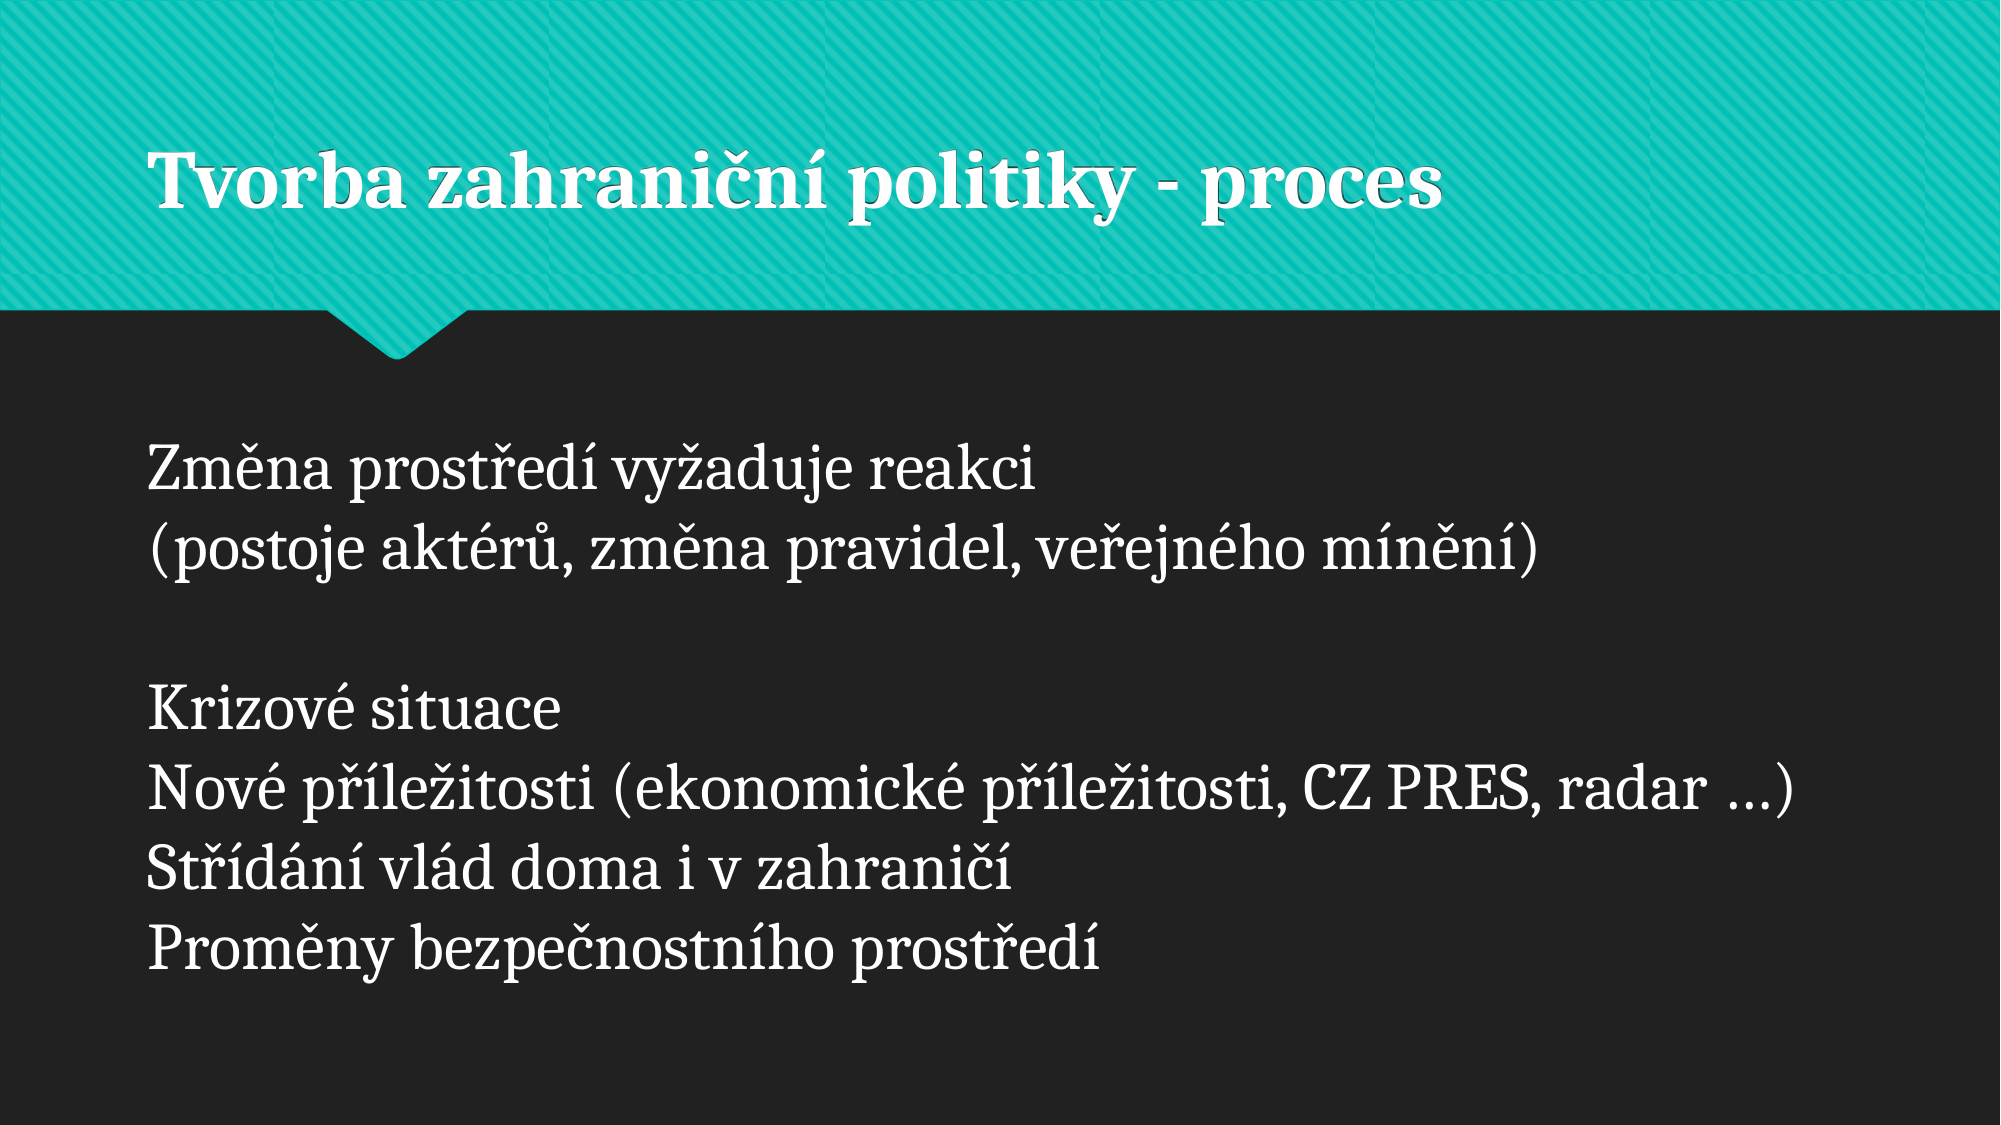

# Tvorba zahraniční politiky - proces
Změna prostředí vyžaduje reakci
(postoje aktérů, změna pravidel, veřejného mínění)
Krizové situace
Nové příležitosti (ekonomické příležitosti, CZ PRES, radar …)
Střídání vlád doma i v zahraničí
Proměny bezpečnostního prostředí